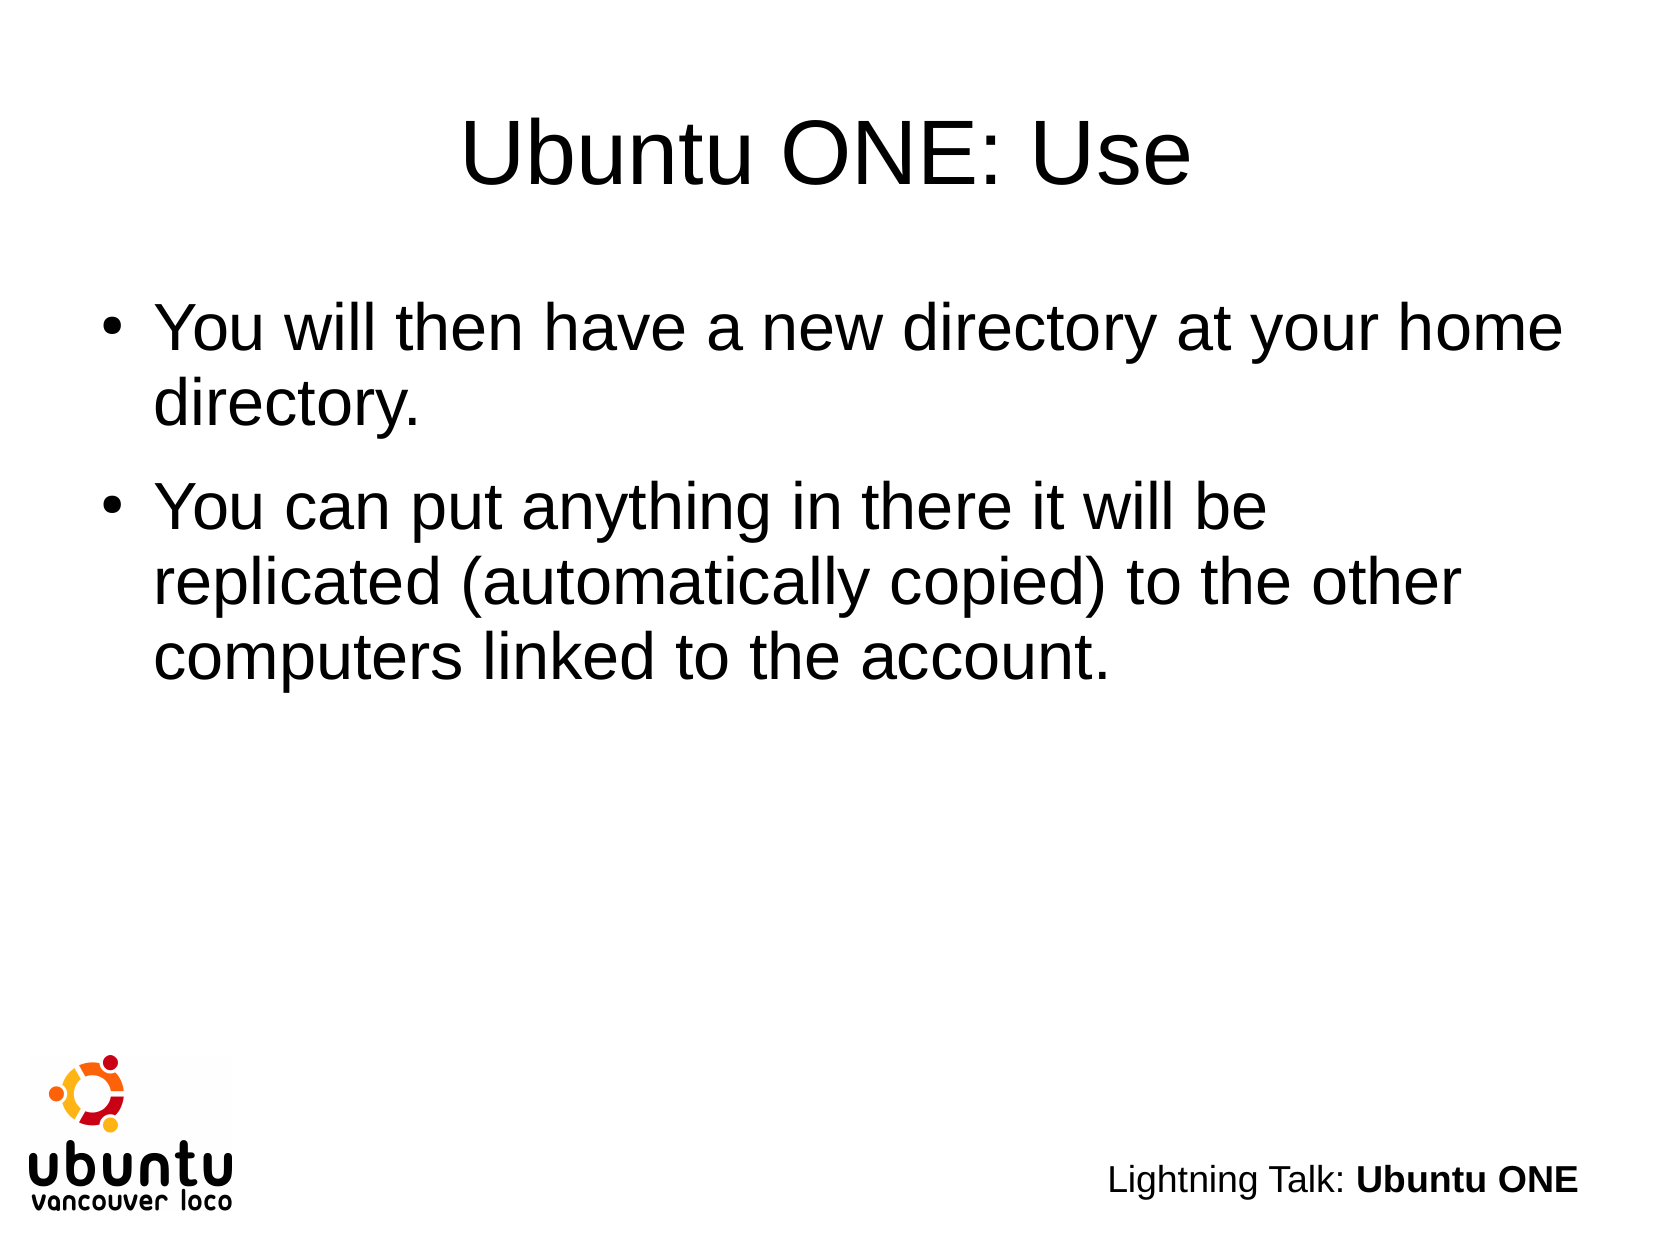

# Ubuntu ONE: Use
You will then have a new directory at your home directory.
You can put anything in there it will be replicated (automatically copied) to the other computers linked to the account.